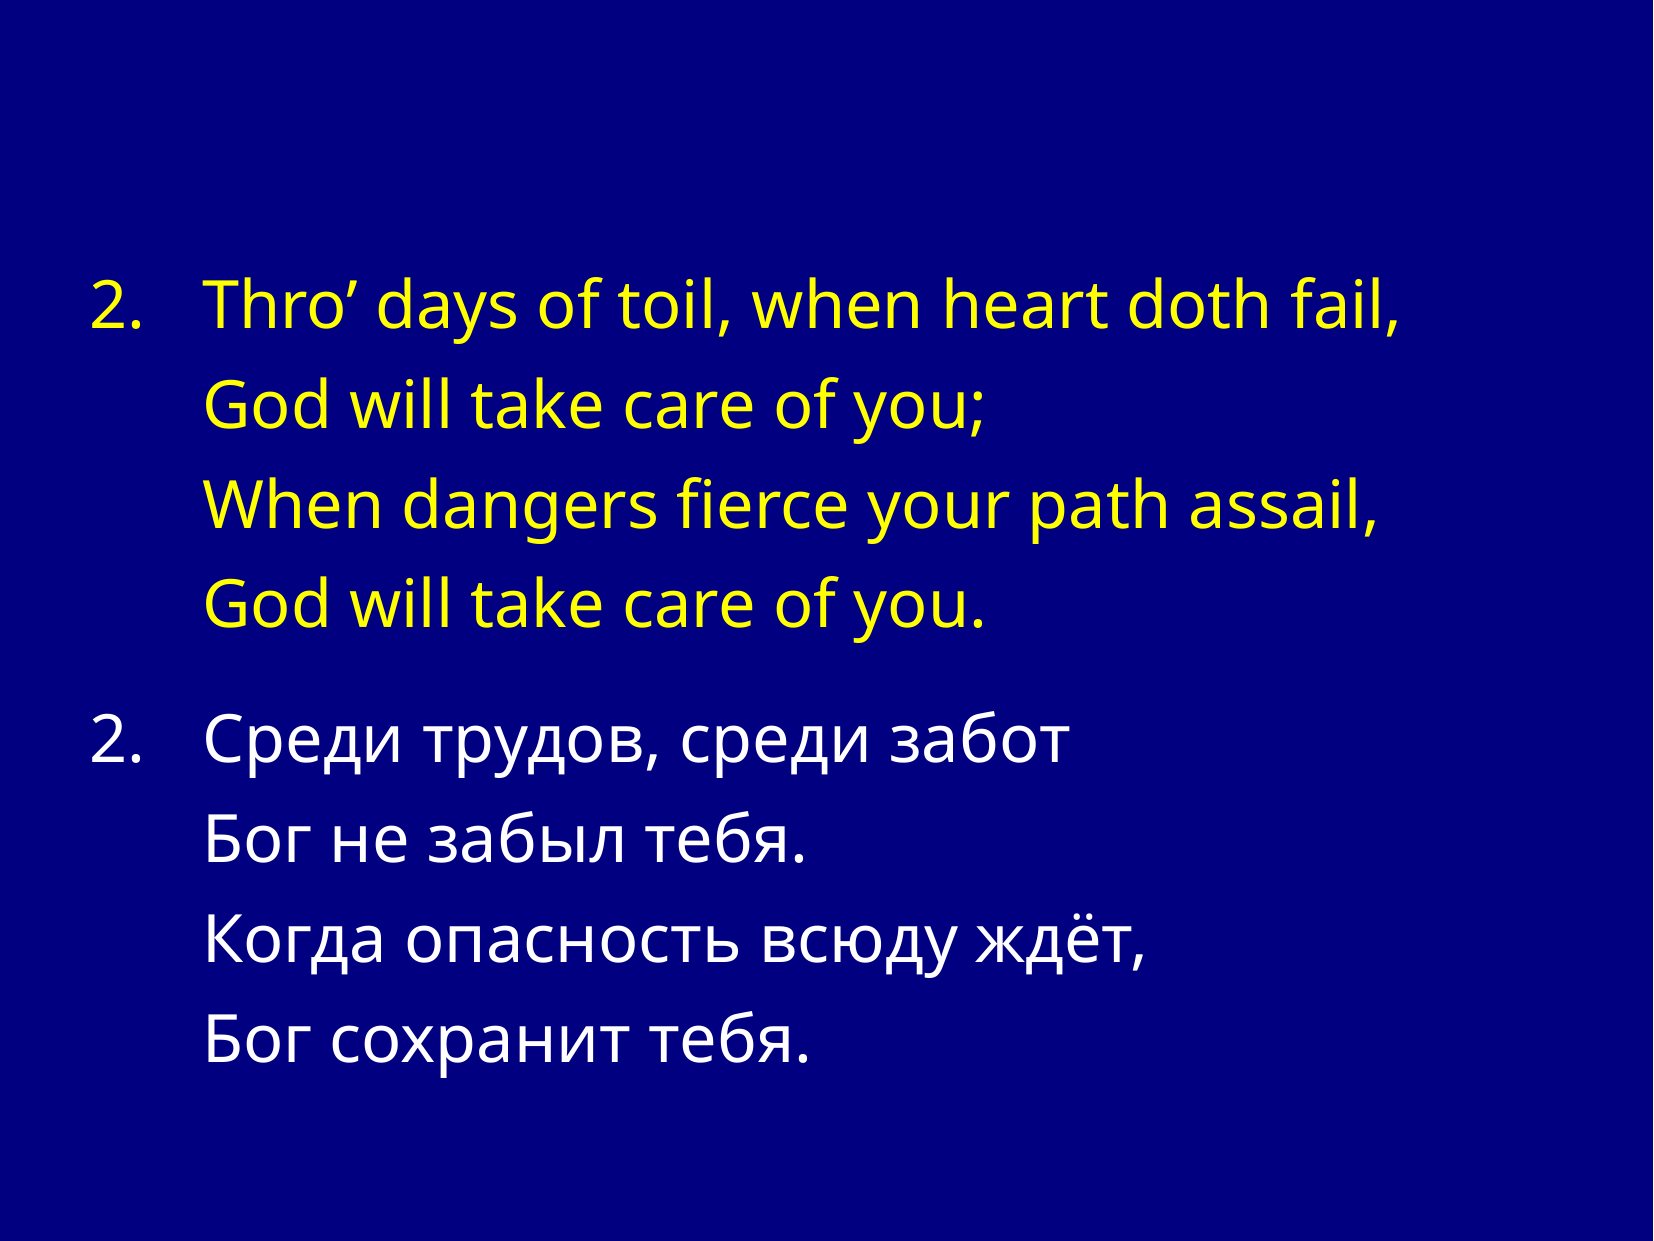

2.	Thro’ days of toil, when heart doth fail,
	God will take care of you;
	When dangers fierce your path assail,
	God will take care of you.
2.	Среди трудов, среди забот
	Бог не забыл тебя.
	Когда опасность всюду ждёт,
	Бог сохранит тебя.